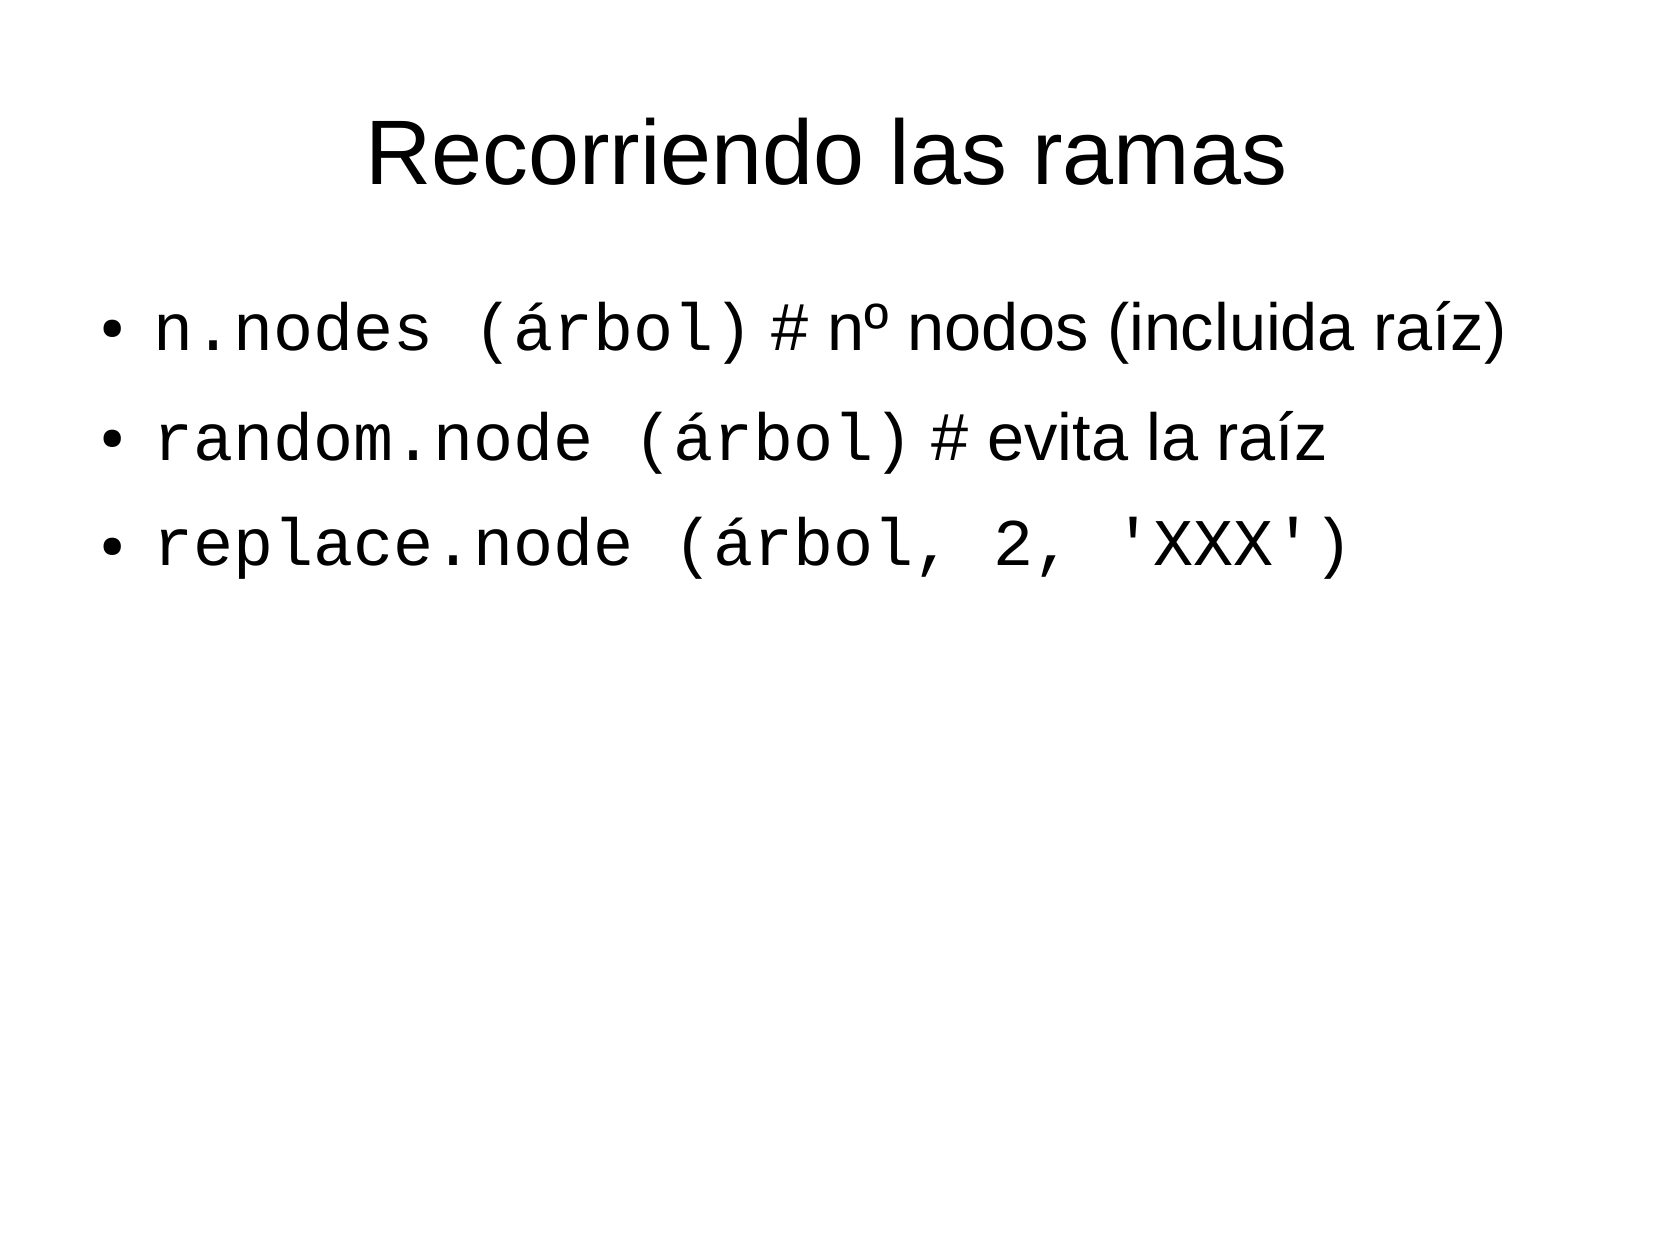

# Recorriendo las ramas
n.nodes (árbol) # nº nodos (incluida raíz)
random.node (árbol) # evita la raíz
replace.node (árbol, 2, 'XXX')